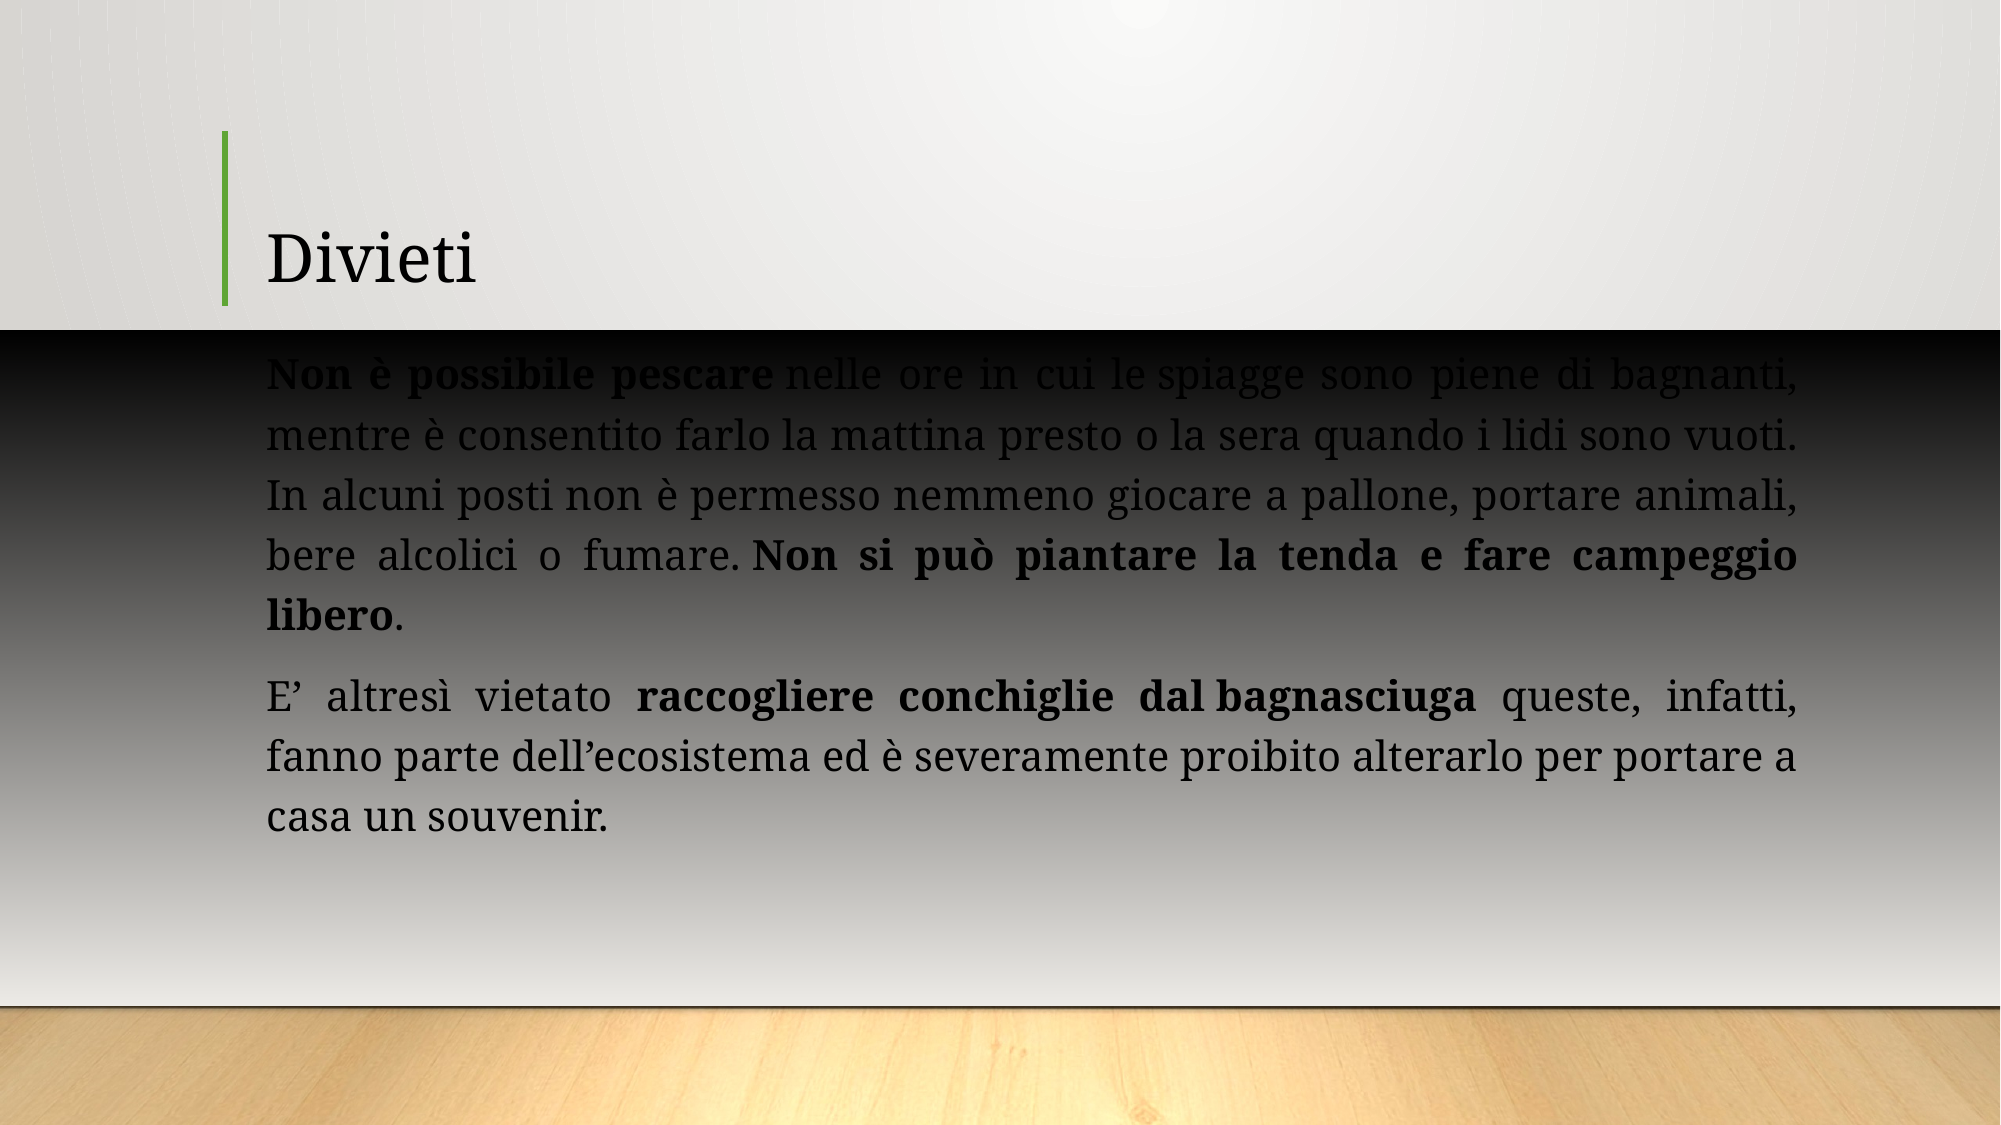

# Divieti
Non è possibile pescare nelle ore in cui le spiagge sono piene di bagnanti, mentre è consentito farlo la mattina presto o la sera quando i lidi sono vuoti. In alcuni posti non è permesso nemmeno giocare a pallone, portare animali, bere alcolici o fumare. Non si può piantare la tenda e fare campeggio libero.
E’ altresì vietato raccogliere conchiglie dal bagnasciuga queste, infatti, fanno parte dell’ecosistema ed è severamente proibito alterarlo per portare a casa un souvenir.